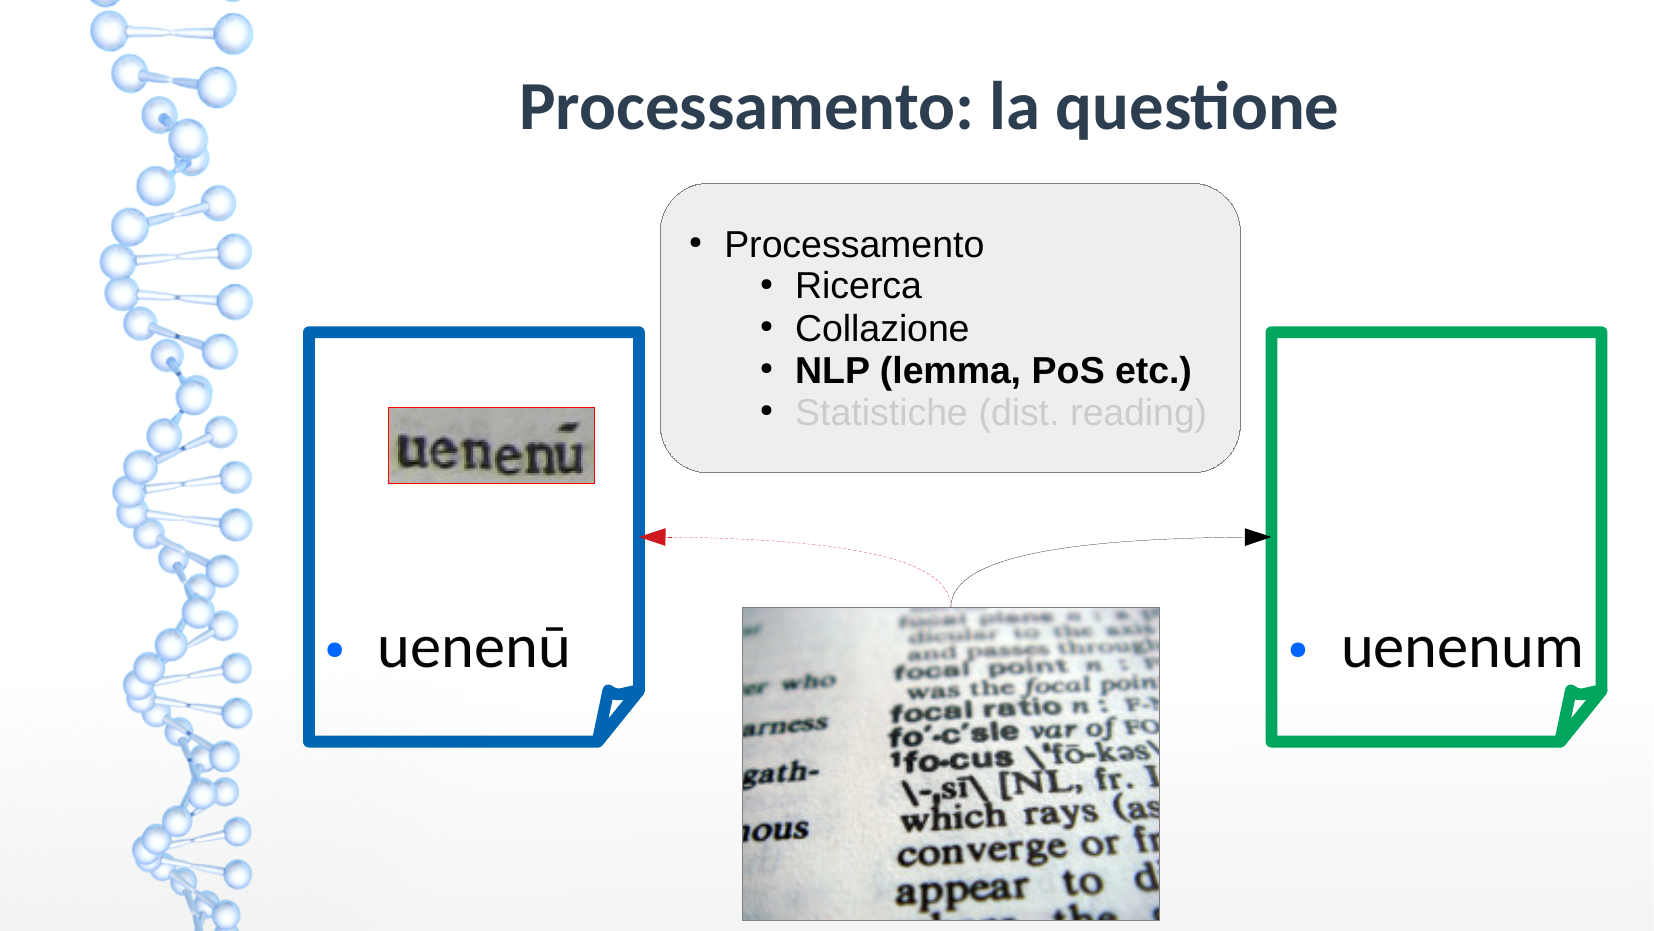

# Processamento: la questione
Processamento
Ricerca
Collazione
NLP (lemma, PoS etc.)
Statistiche (dist. reading)
uenenū
uenenum